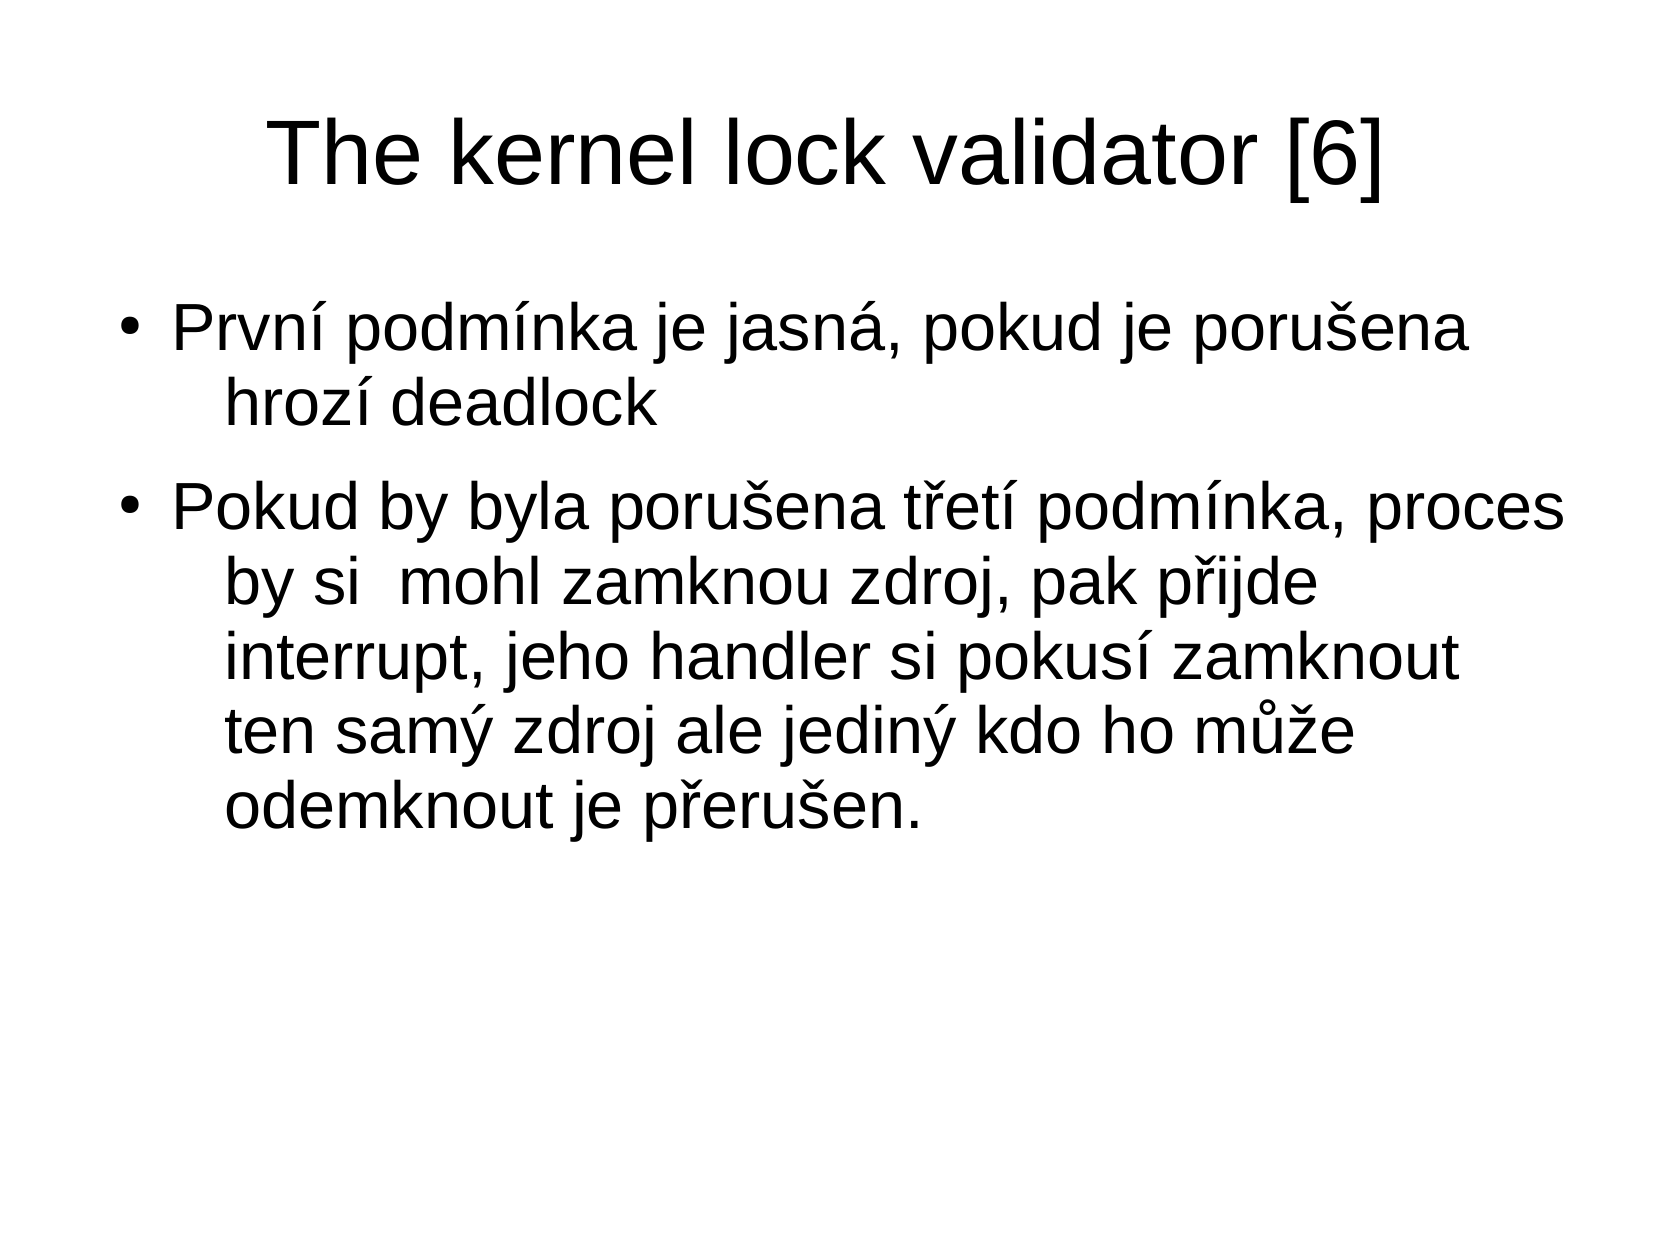

# The kernel lock validator [6]
První podmínka je jasná, pokud je porušena hrozí deadlock
Pokud by byla porušena třetí podmínka, proces by si mohl zamknou zdroj, pak přijde interrupt, jeho handler si pokusí zamknout ten samý zdroj ale jediný kdo ho může odemknout je přerušen.